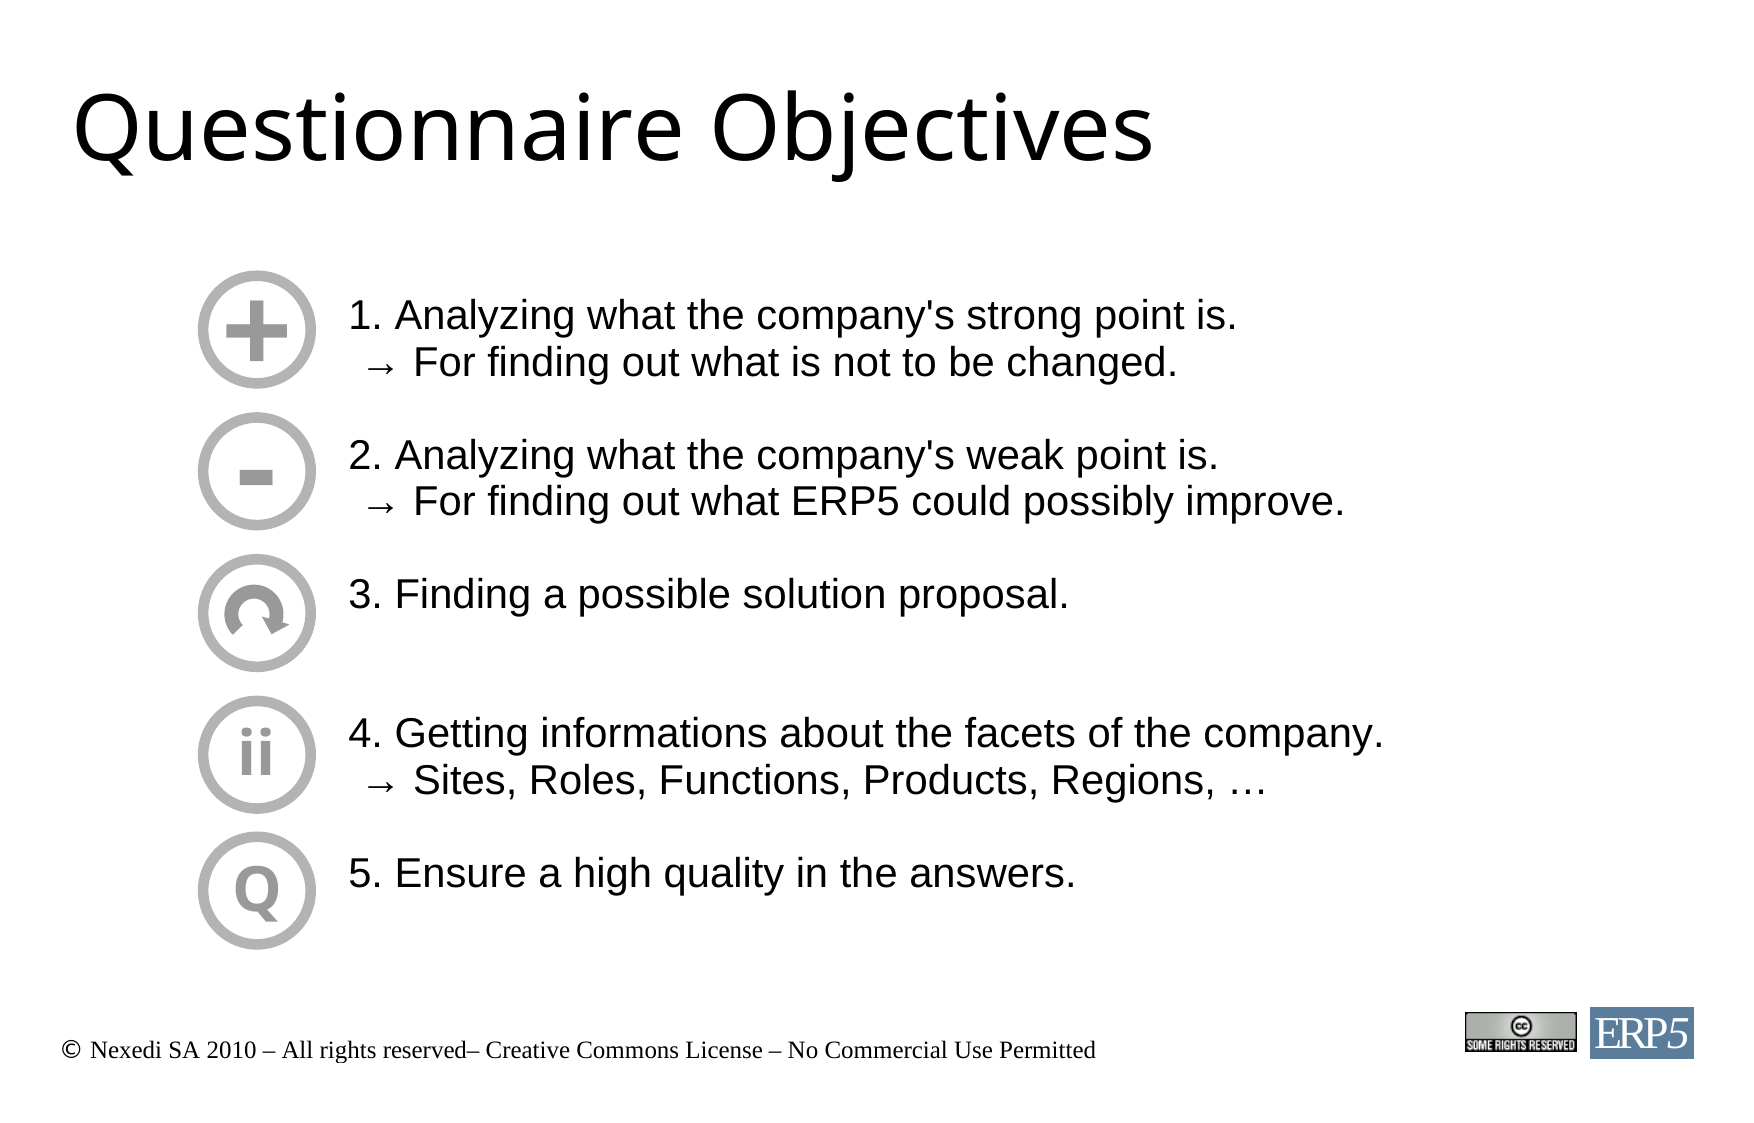

# Questionnaire Objectives
+
1. Analyzing what the company's strong point is.
 → For finding out what is not to be changed.
2. Analyzing what the company's weak point is.
 → For finding out what ERP5 could possibly improve.
3. Finding a possible solution proposal.
4. Getting informations about the facets of the company.
 → Sites, Roles, Functions, Products, Regions, …
5. Ensure a high quality in the answers.
-
ii
Q